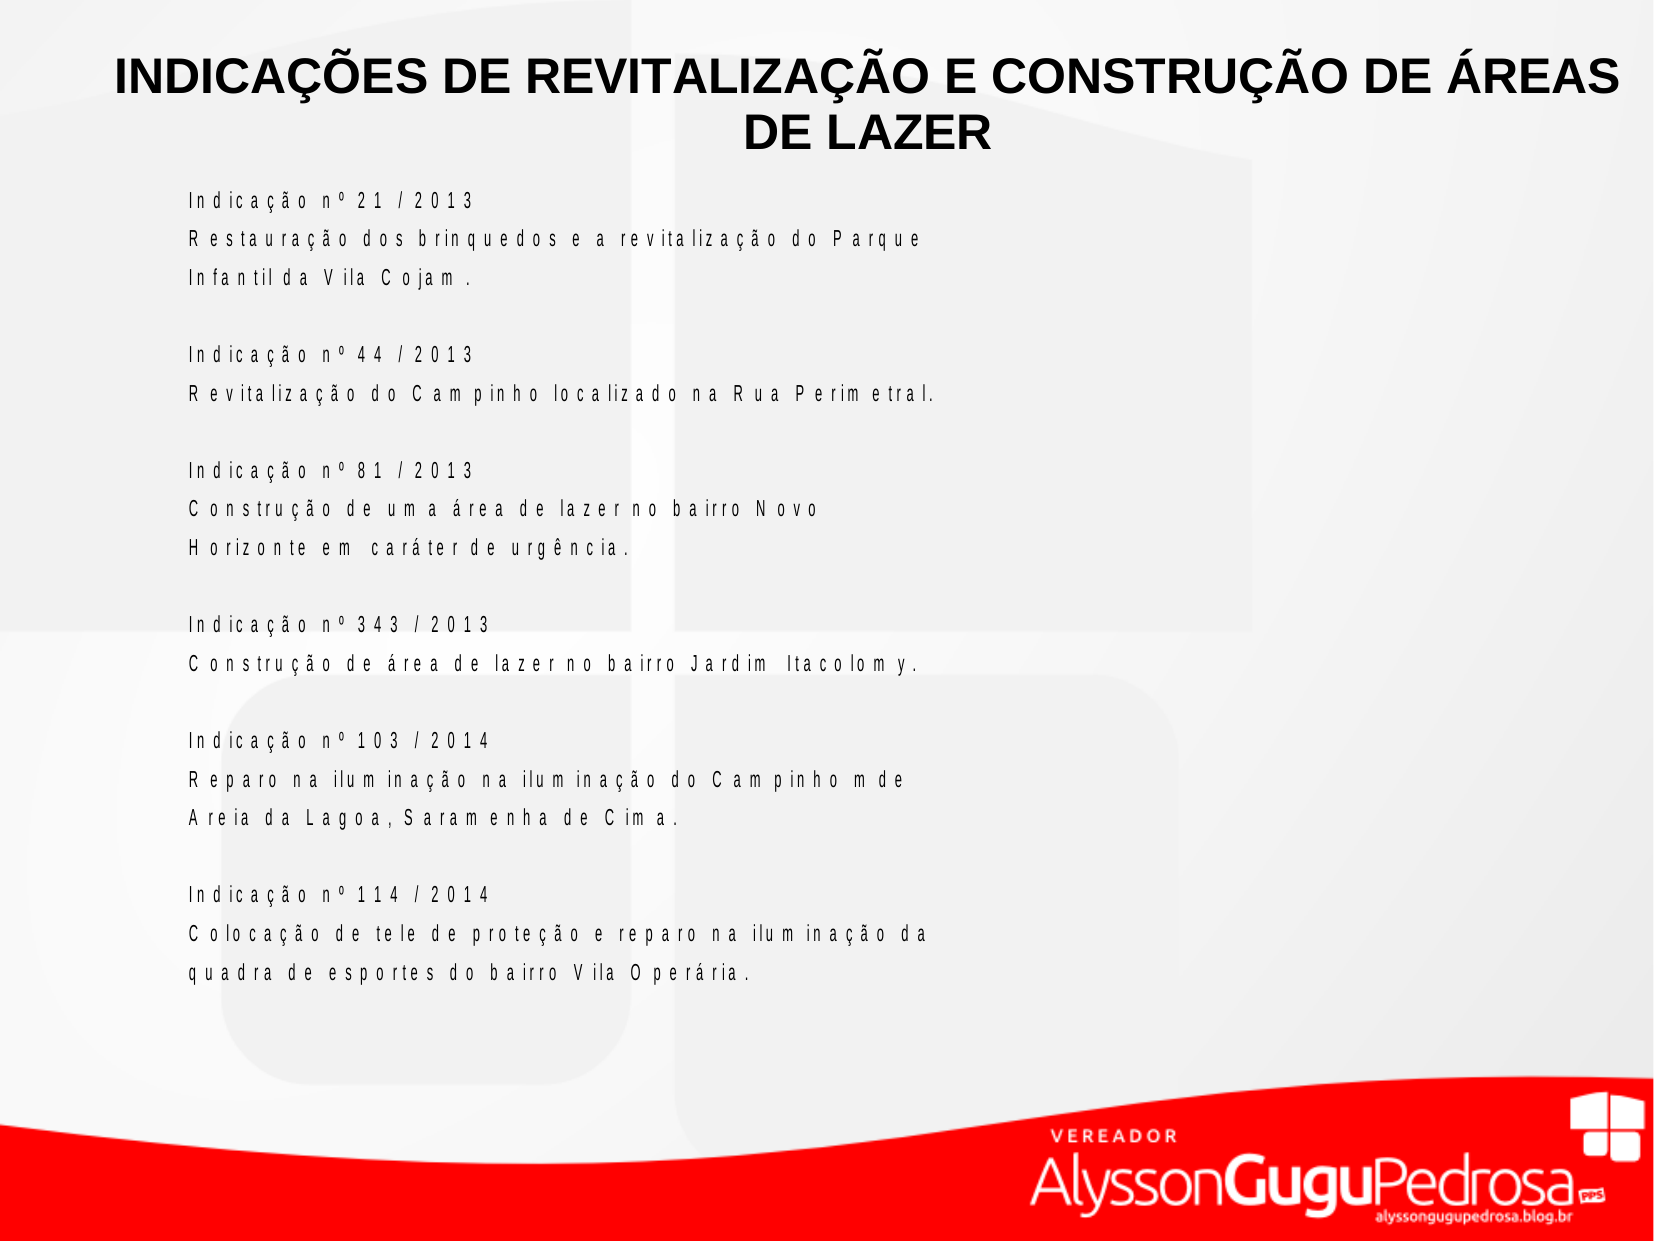

INDICAÇÕES DE REVITALIZAÇÃO E CONSTRUÇÃO DE ÁREAS DE LAZER